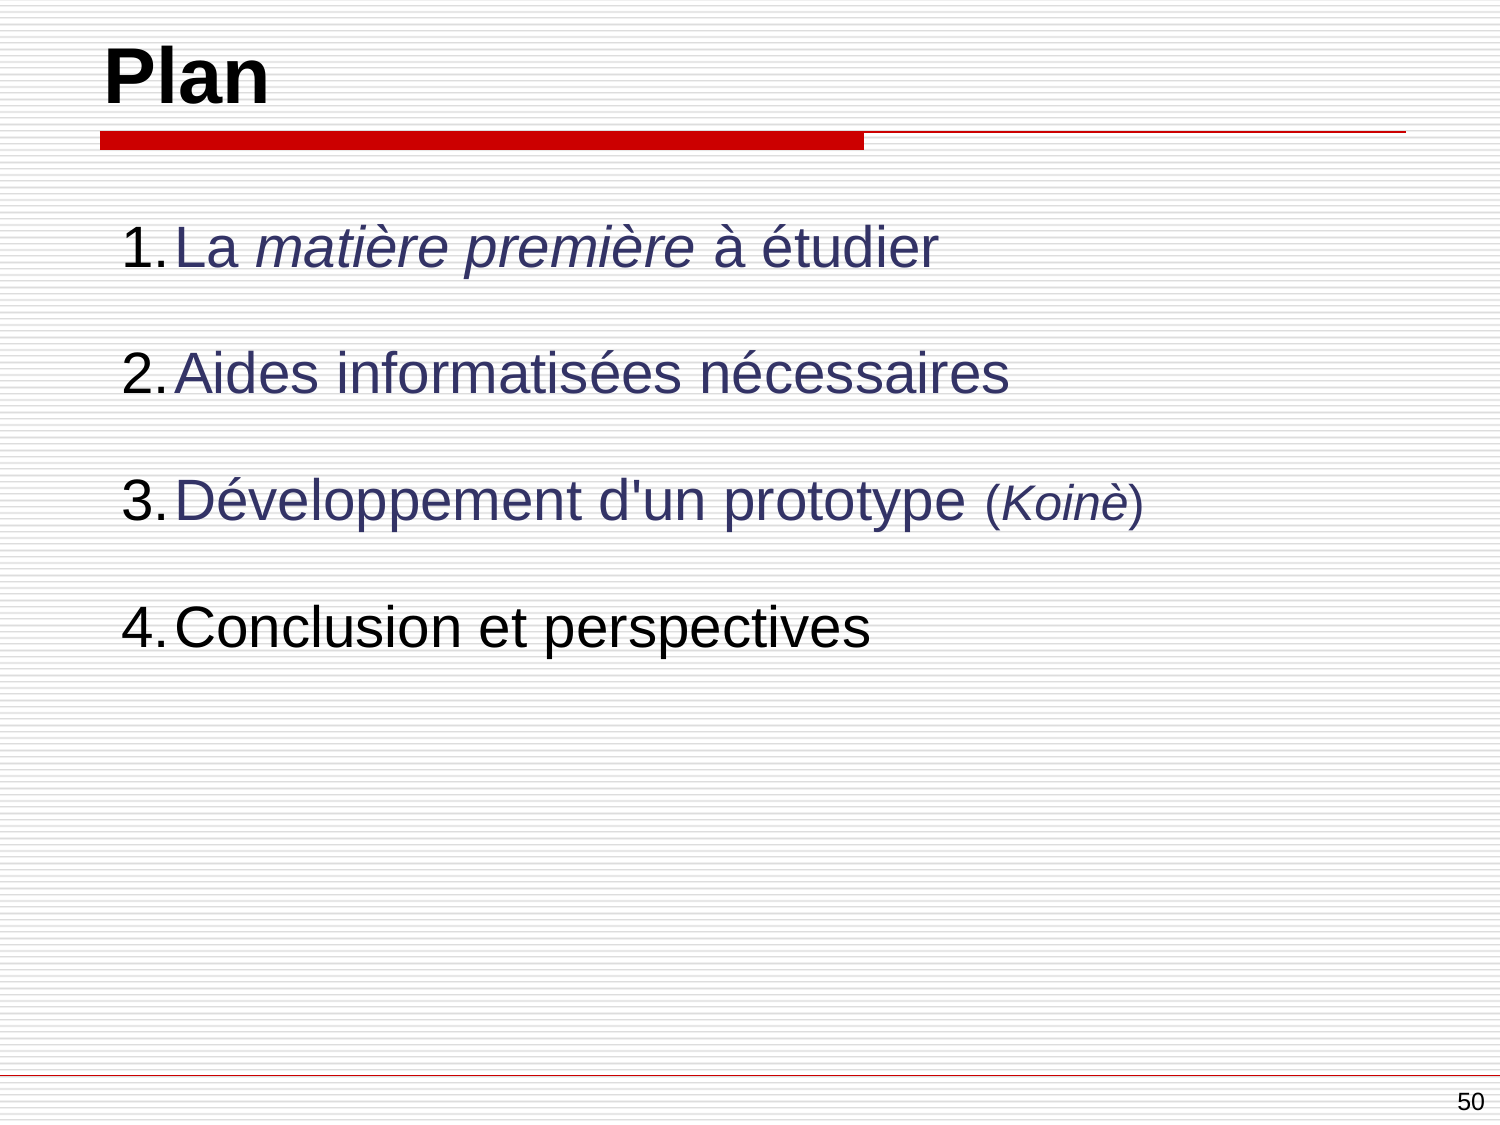

Plan
# La matière première à étudier
Aides informatisées nécessaires
Développement d'un prototype (Koinè)
Conclusion et perspectives
50